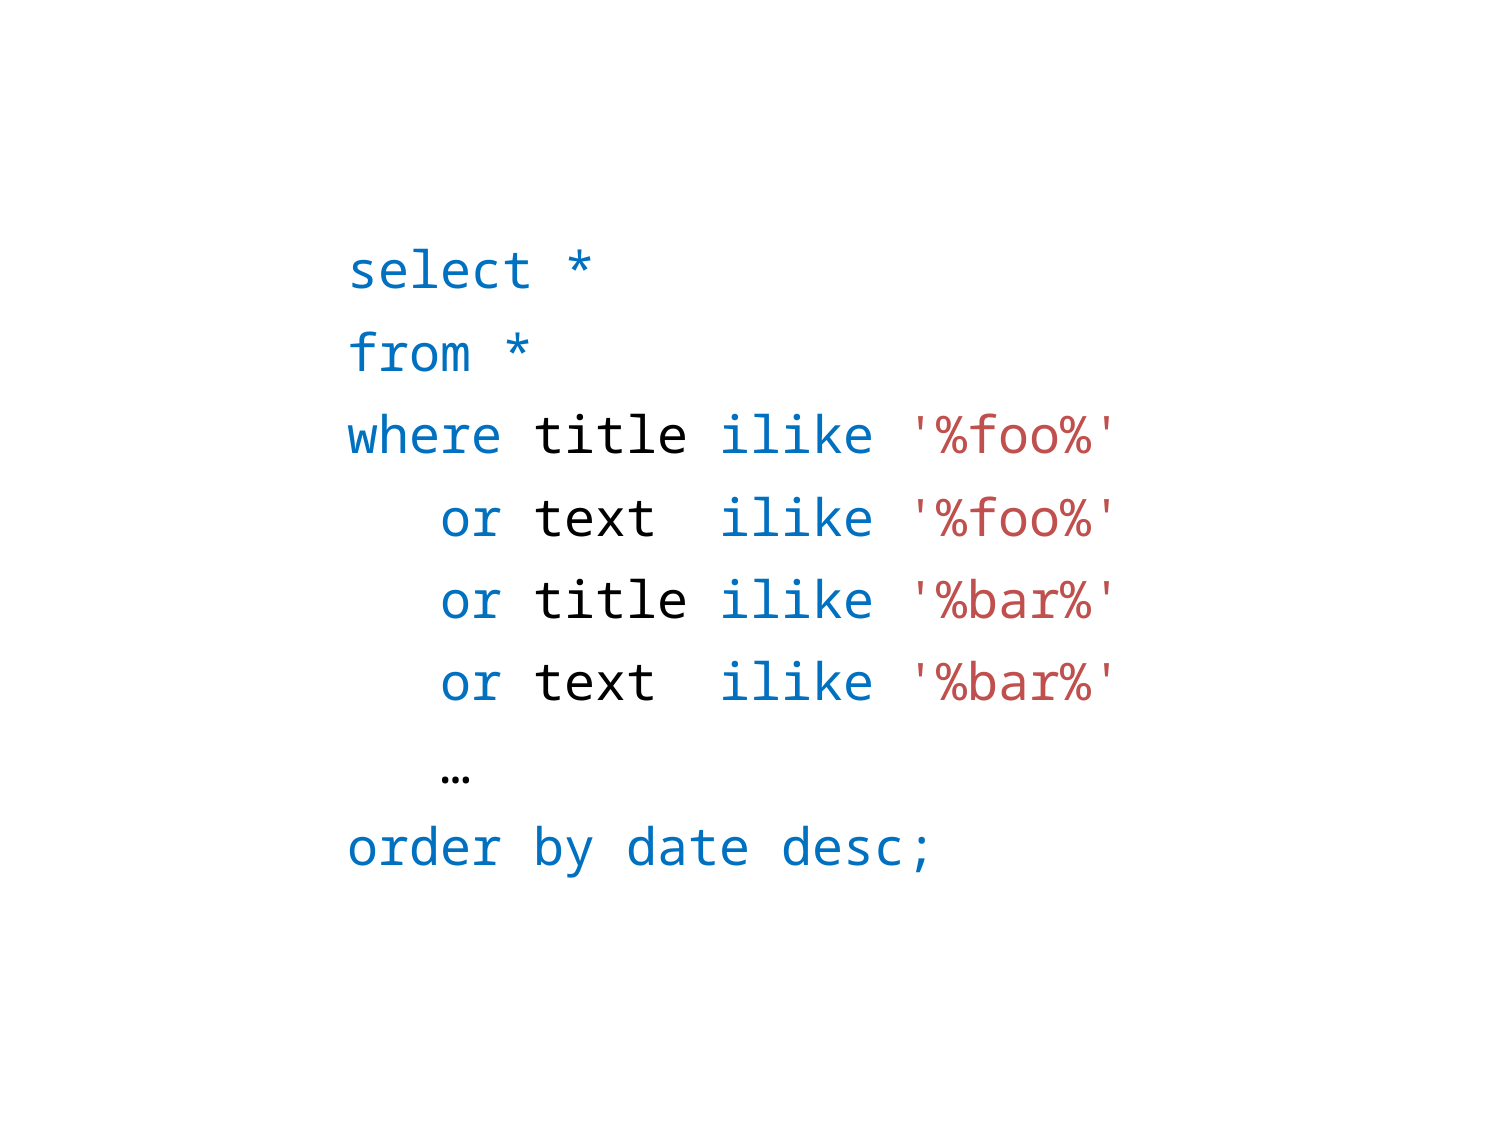

# select *
from *
where title ilike '%foo%'
 or text ilike '%foo%'
 or title ilike '%bar%'
 or text ilike '%bar%'
 …
order by date desc;